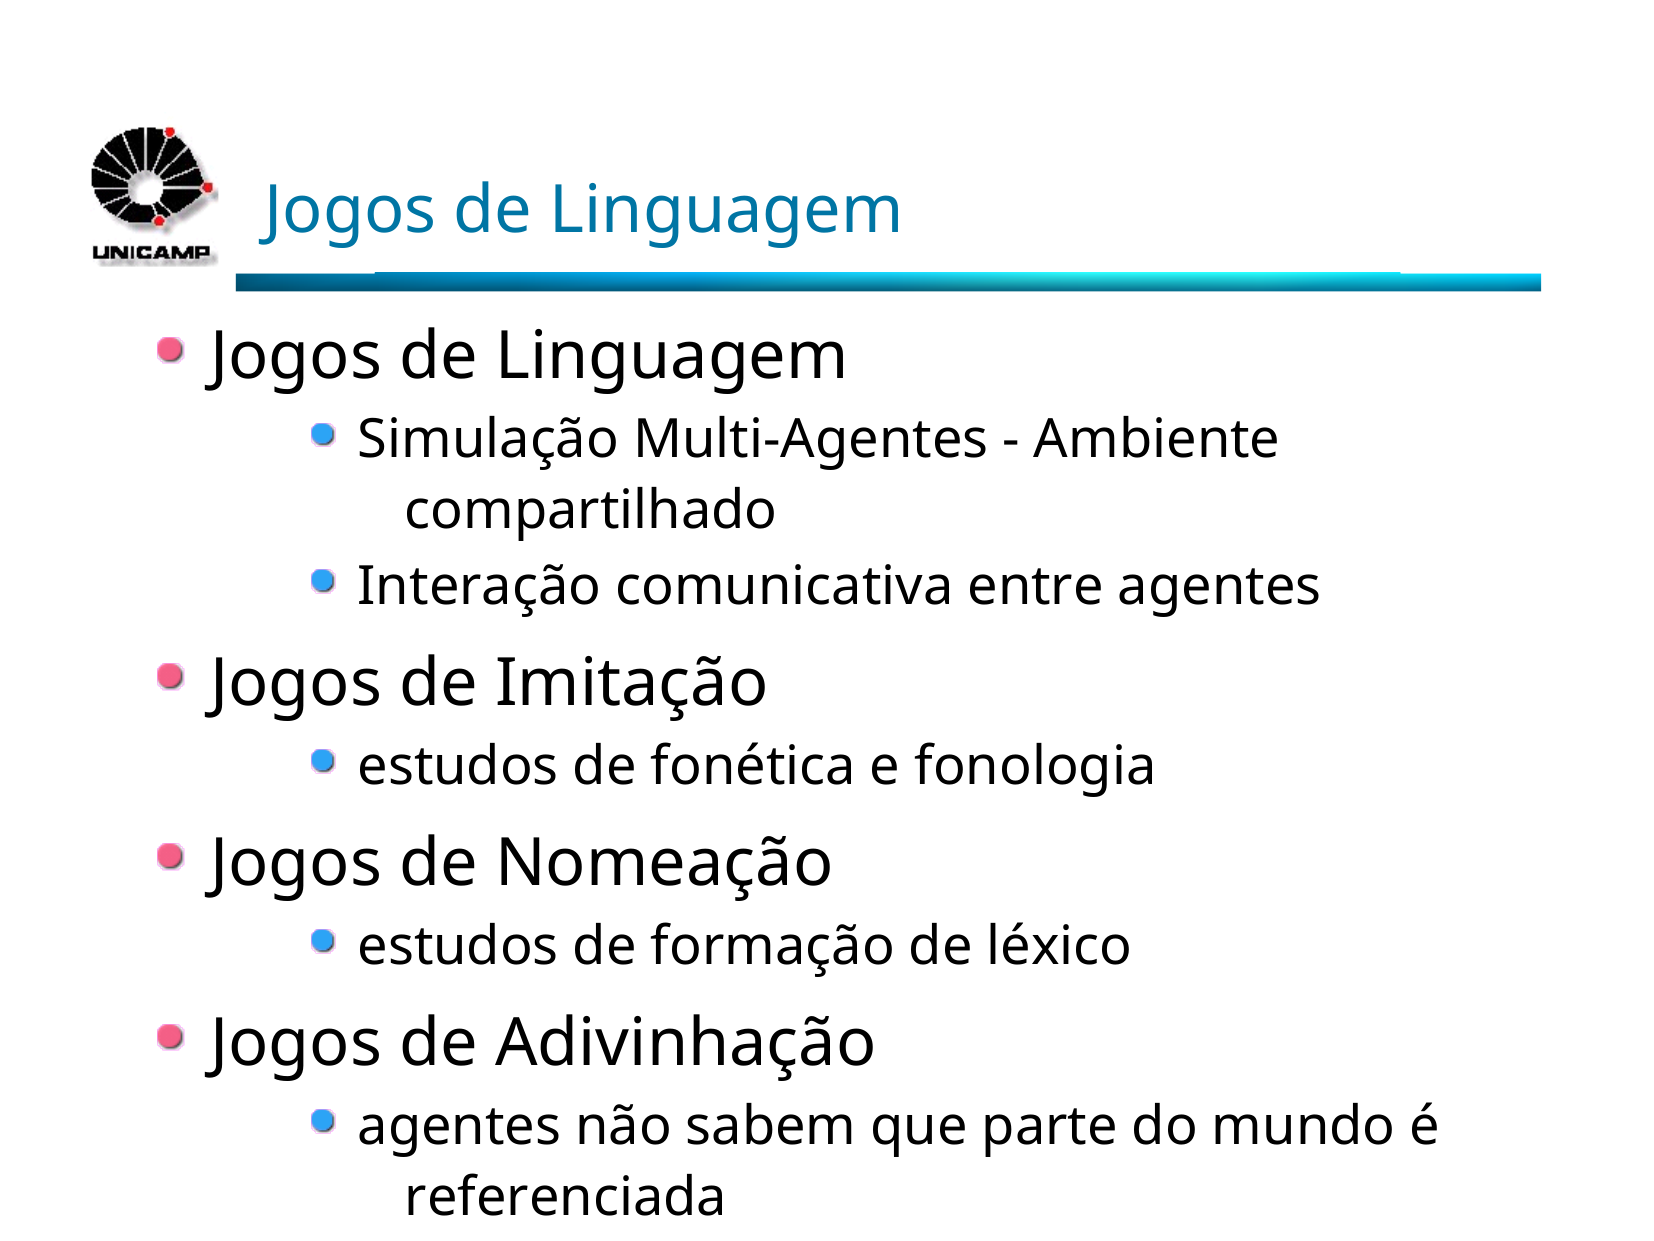

# Jogos de Linguagem
Jogos de Linguagem
Simulação Multi-Agentes - Ambiente compartilhado
Interação comunicativa entre agentes
Jogos de Imitação
estudos de fonética e fonologia
Jogos de Nomeação
estudos de formação de léxico
Jogos de Adivinhação
agentes não sabem que parte do mundo é referenciada
Jogo Egoísta – sem feedback